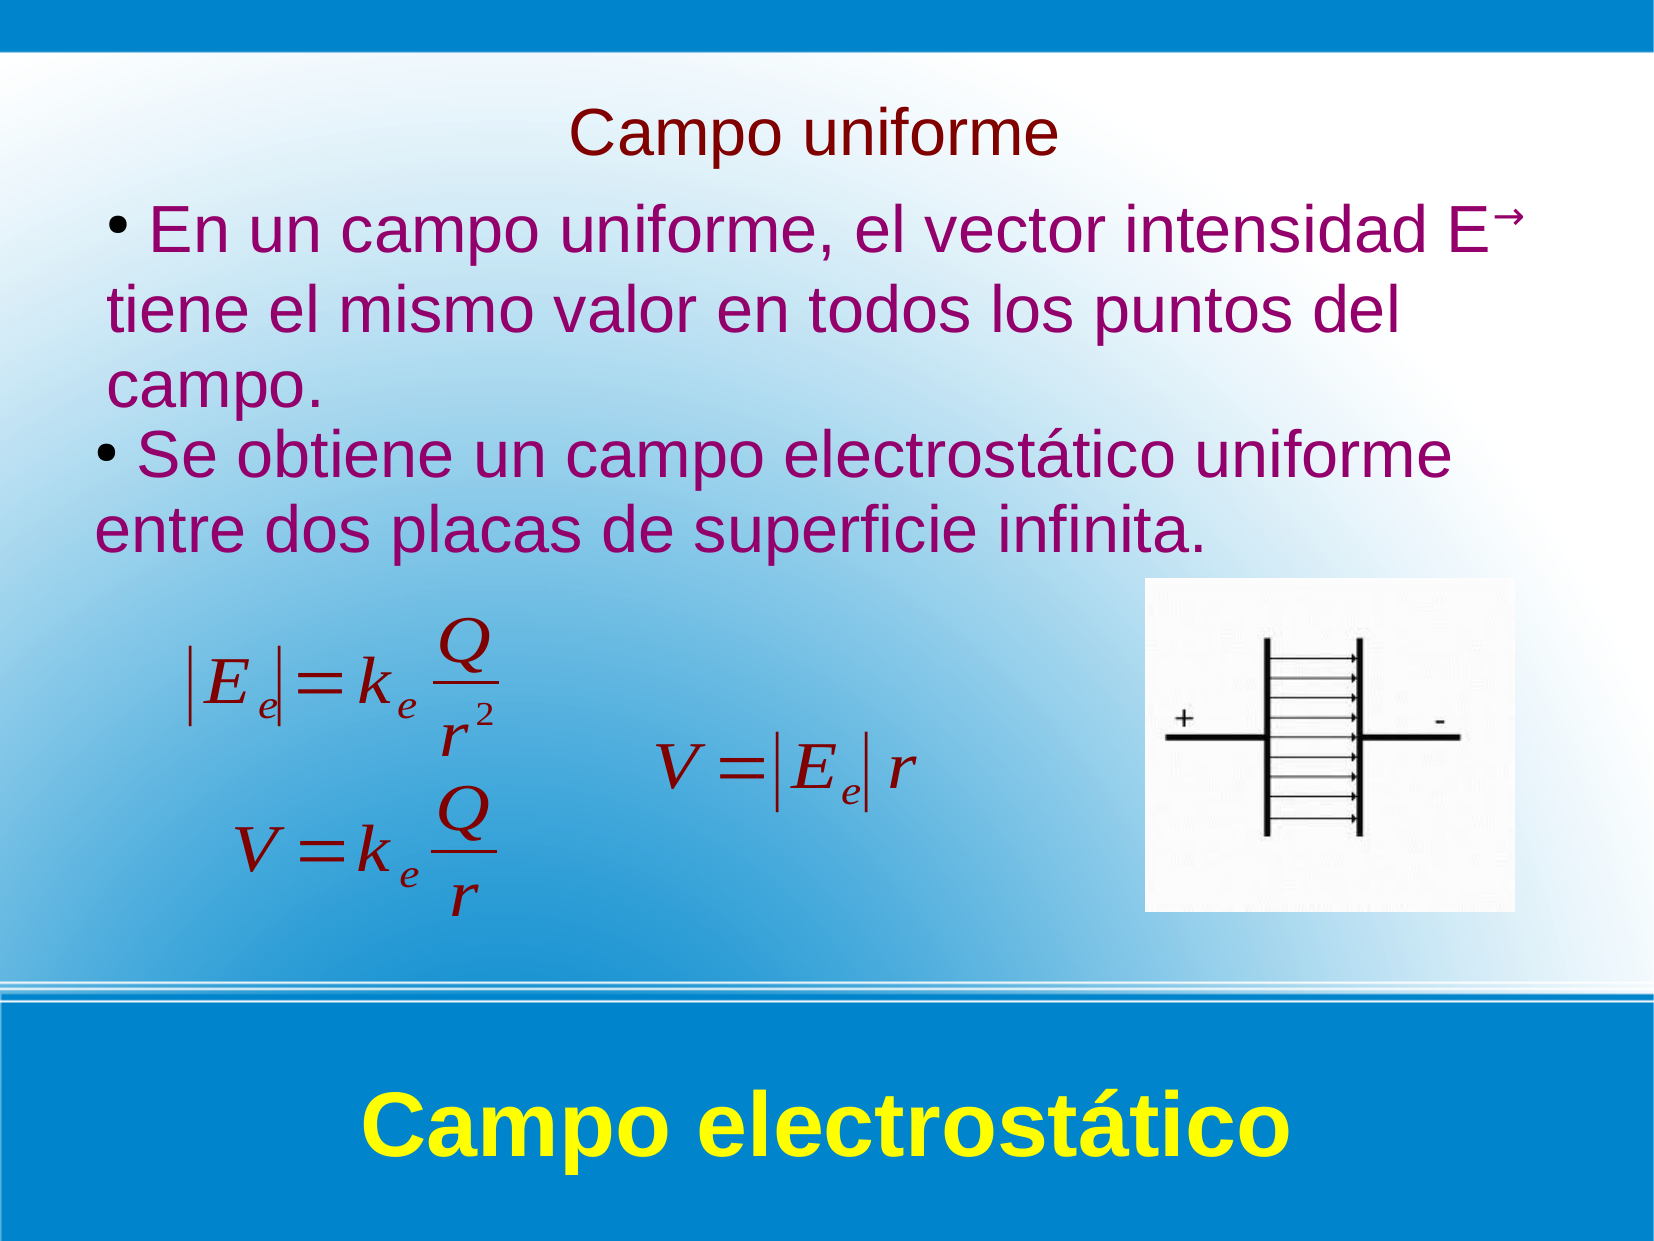

Campo uniforme
 En un campo uniforme, el vector intensidad E→ tiene el mismo valor en todos los puntos del campo.
 Se obtiene un campo electrostático uniforme entre dos placas de superficie infinita.
# Campo electrostático